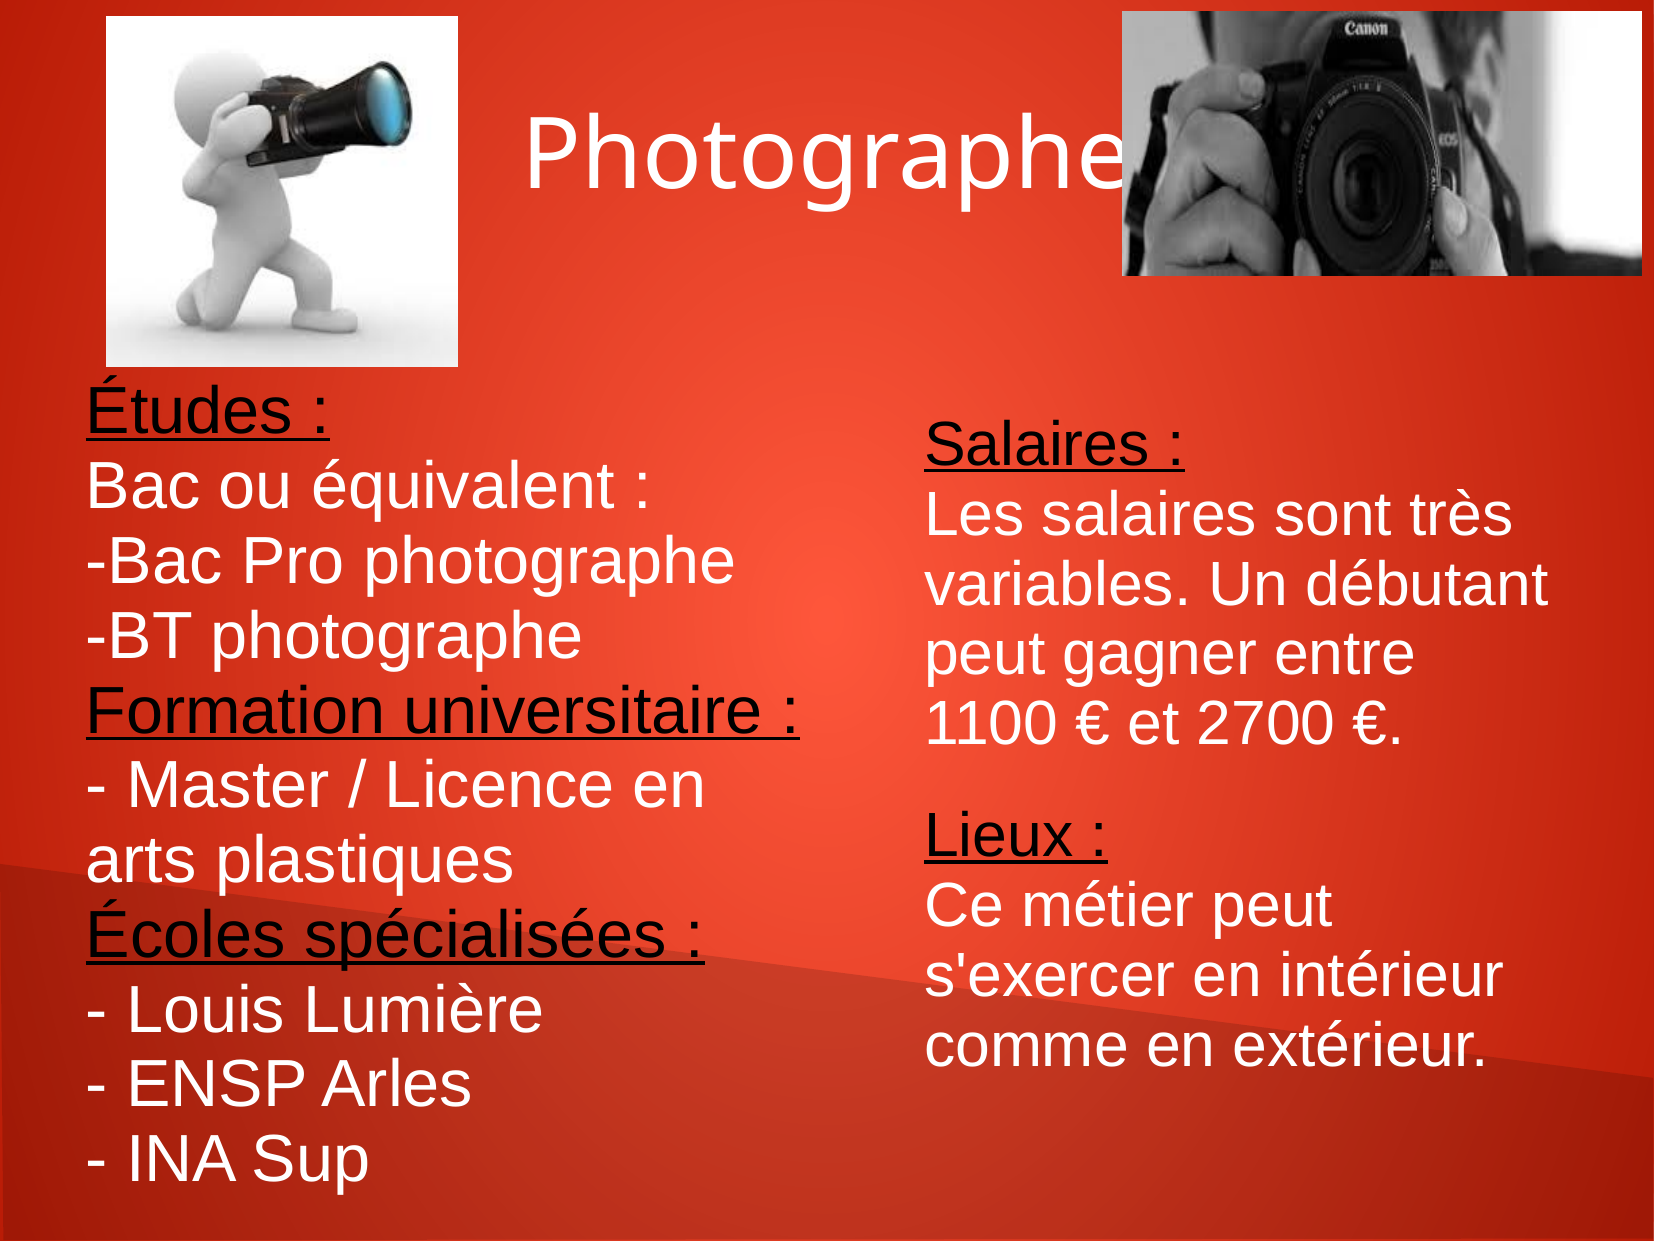

# Photographe
Études :
Bac ou équivalent :
-Bac Pro photographe
-BT photographe
Formation universitaire :
- Master / Licence en arts plastiques
Écoles spécialisées :
- Louis Lumière
- ENSP Arles
- INA Sup
Salaires :
Les salaires sont très variables. Un débutant peut gagner entre 1100 € et 2700 €.
Lieux :
Ce métier peut s'exercer en intérieur comme en extérieur.